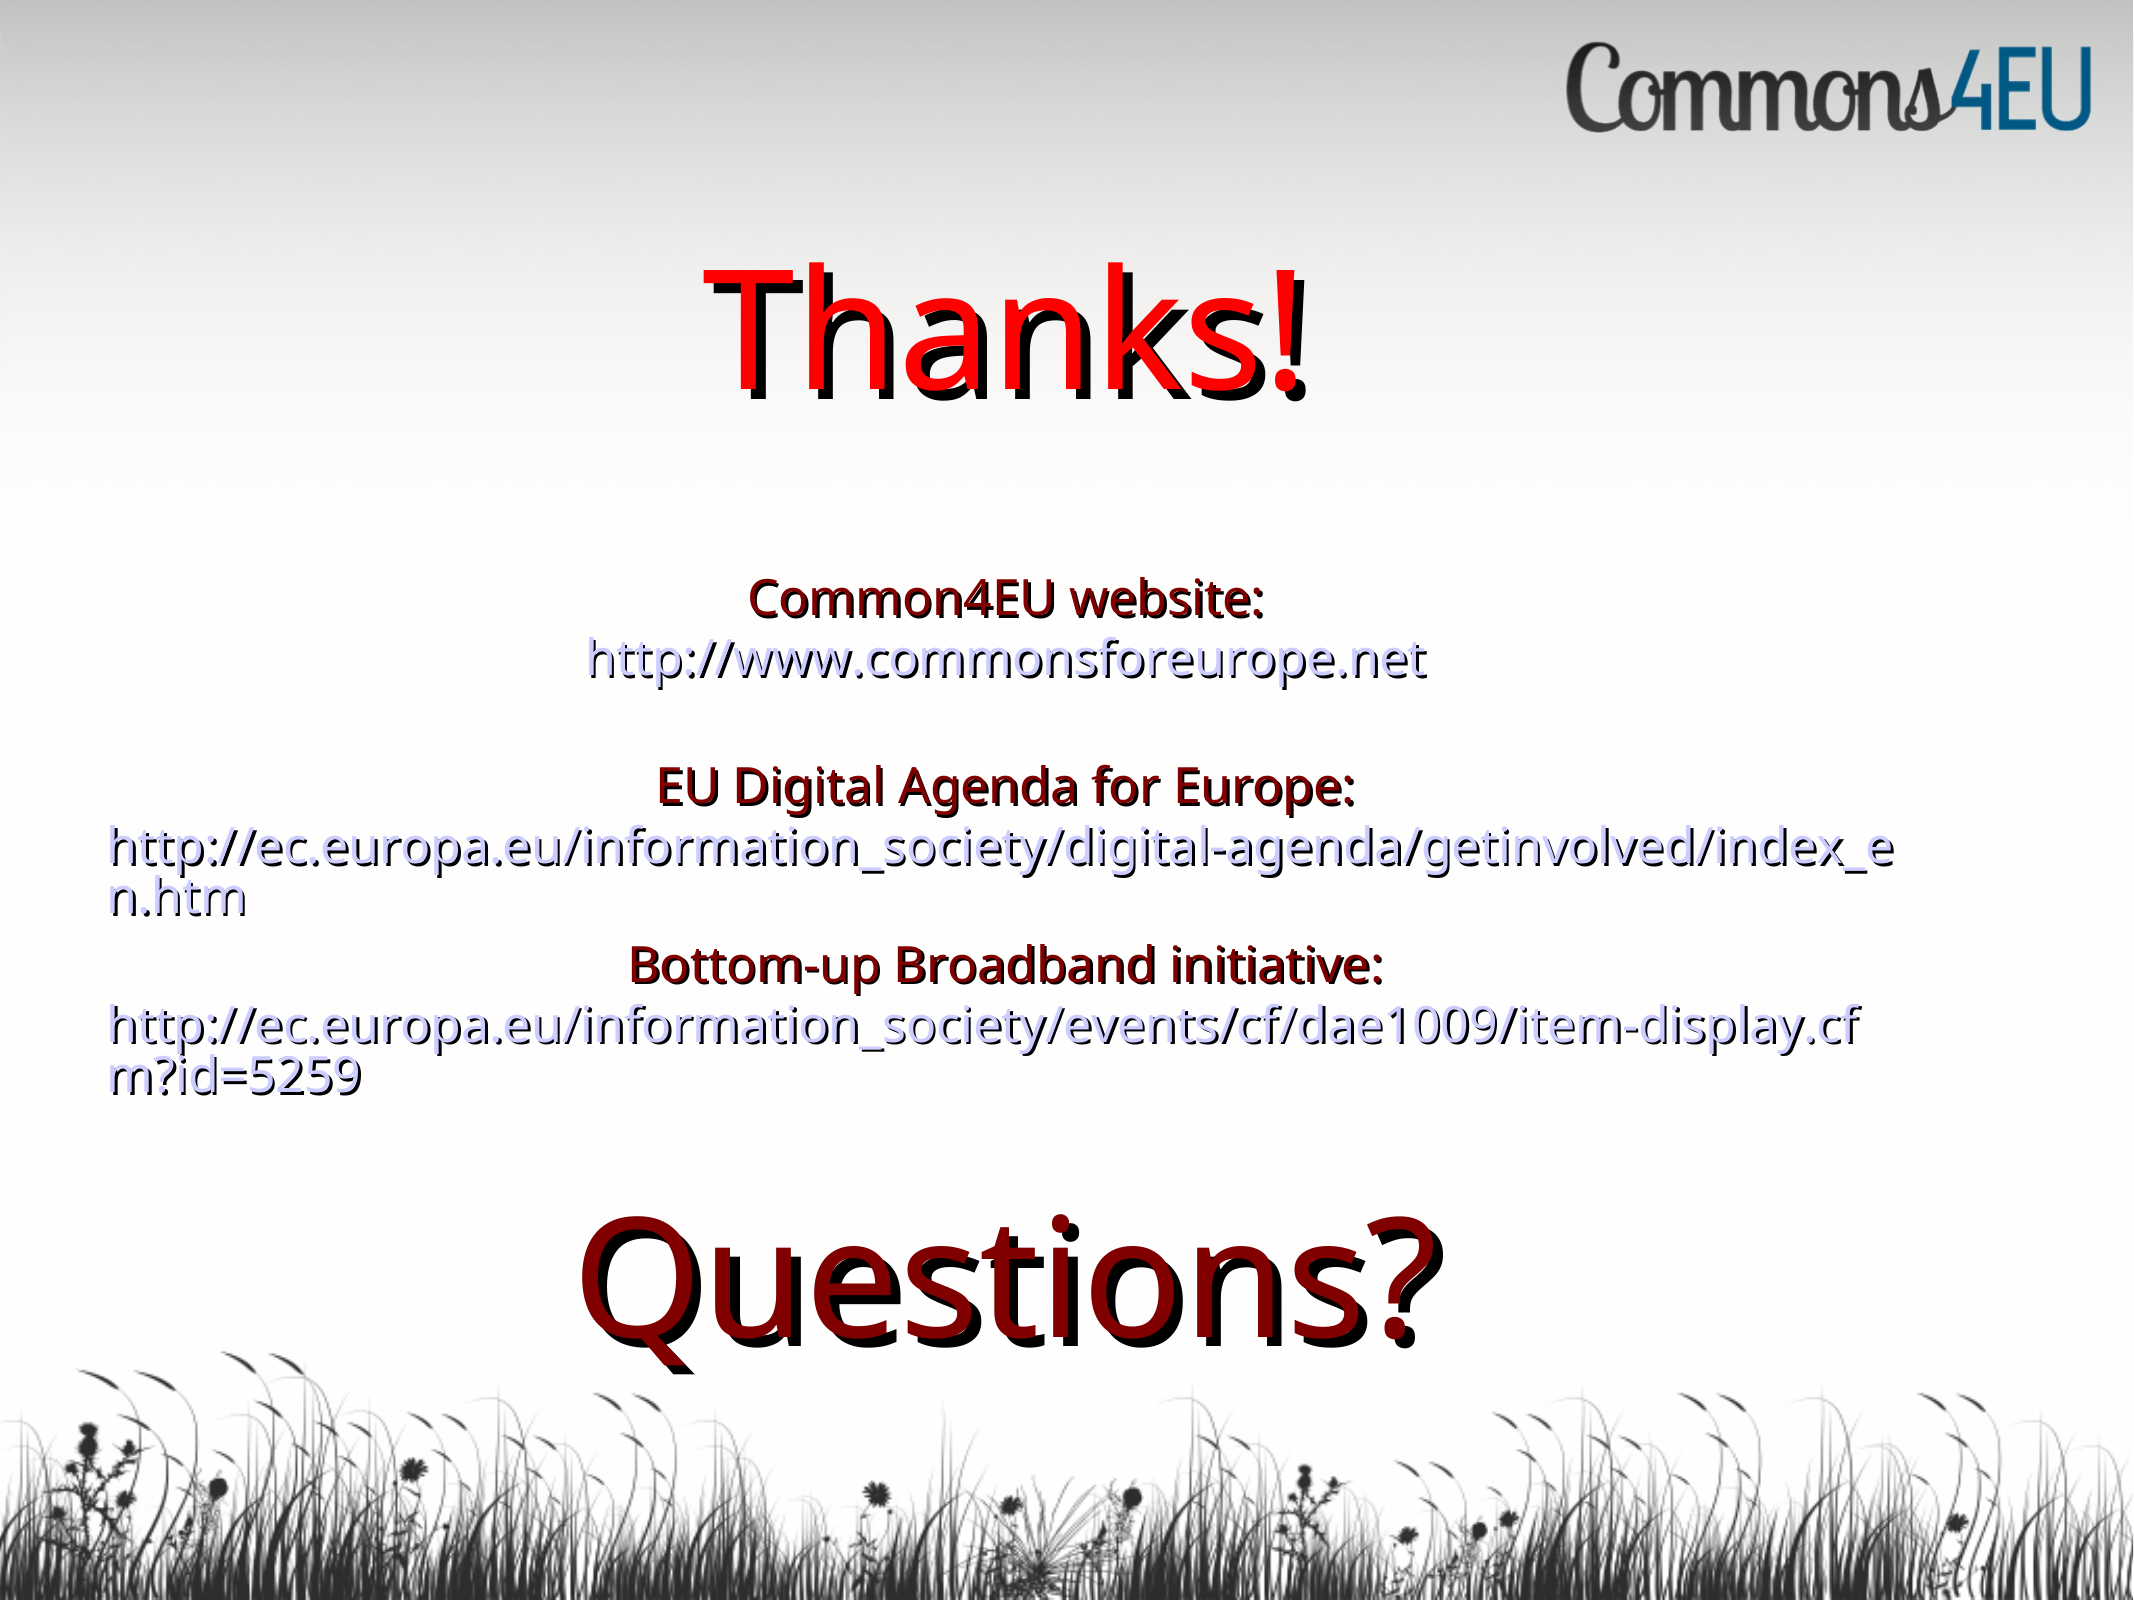

Thanks!
Common4EU website:
http://www.commonsforeurope.net
EU Digital Agenda for Europe:
http://ec.europa.eu/information_society/digital-agenda/getinvolved/index_en.htm
Bottom-up Broadband initiative:
http://ec.europa.eu/information_society/events/cf/dae1009/item-display.cfm?id=5259
Questions?